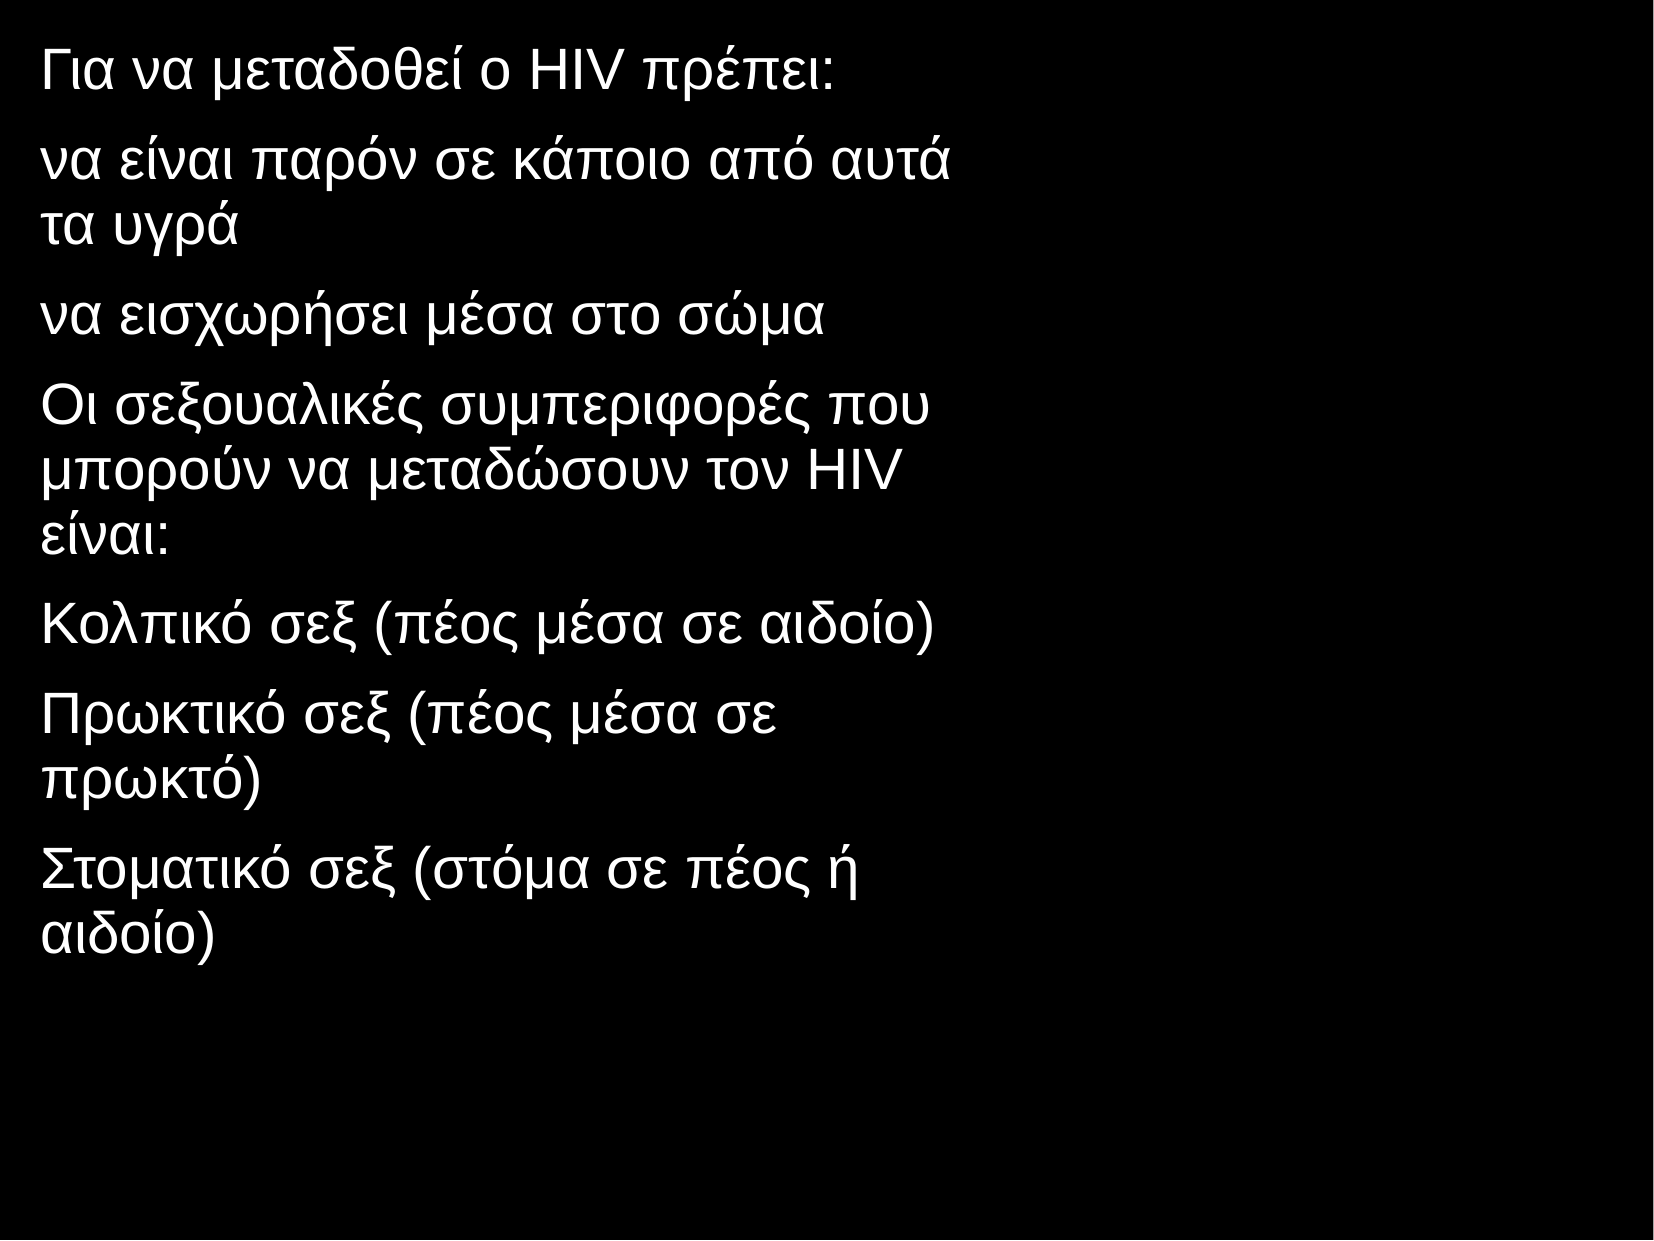

Για να μεταδοθεί ο HIV πρέπει:
να είναι παρόν σε κάποιο από αυτά τα υγρά
να εισχωρήσει μέσα στο σώμα
Οι σεξουαλικές συμπεριφορές που μπορούν να μεταδώσουν τον HIV είναι:
Κολπικό σεξ (πέος μέσα σε αιδοίο)
Πρωκτικό σεξ (πέος μέσα σε πρωκτό)
Στοματικό σεξ (στόμα σε πέος ή αιδοίο)